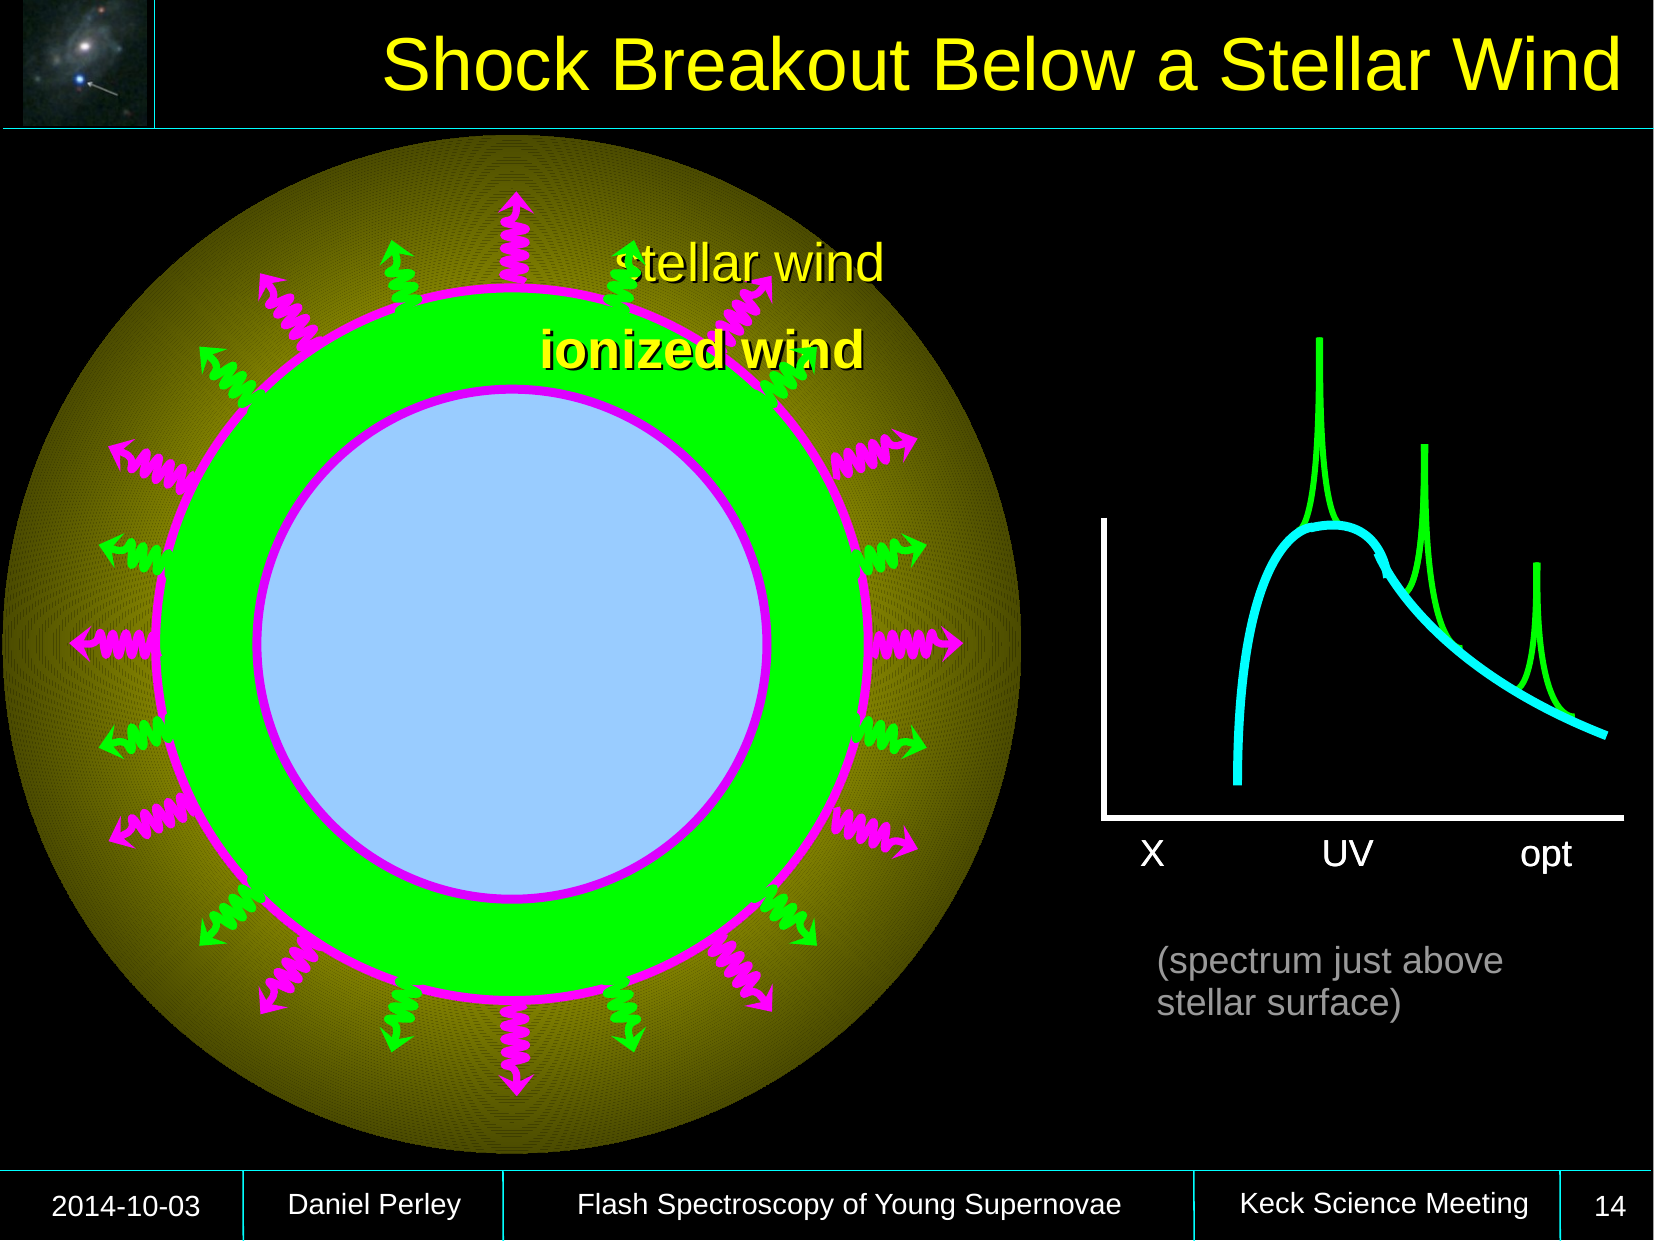

# Shock Breakout Below a Stellar Wind
stellar wind
ionized wind
X UV opt
X UV opt
(spectrum just above stellar surface)
2014-10-03
14